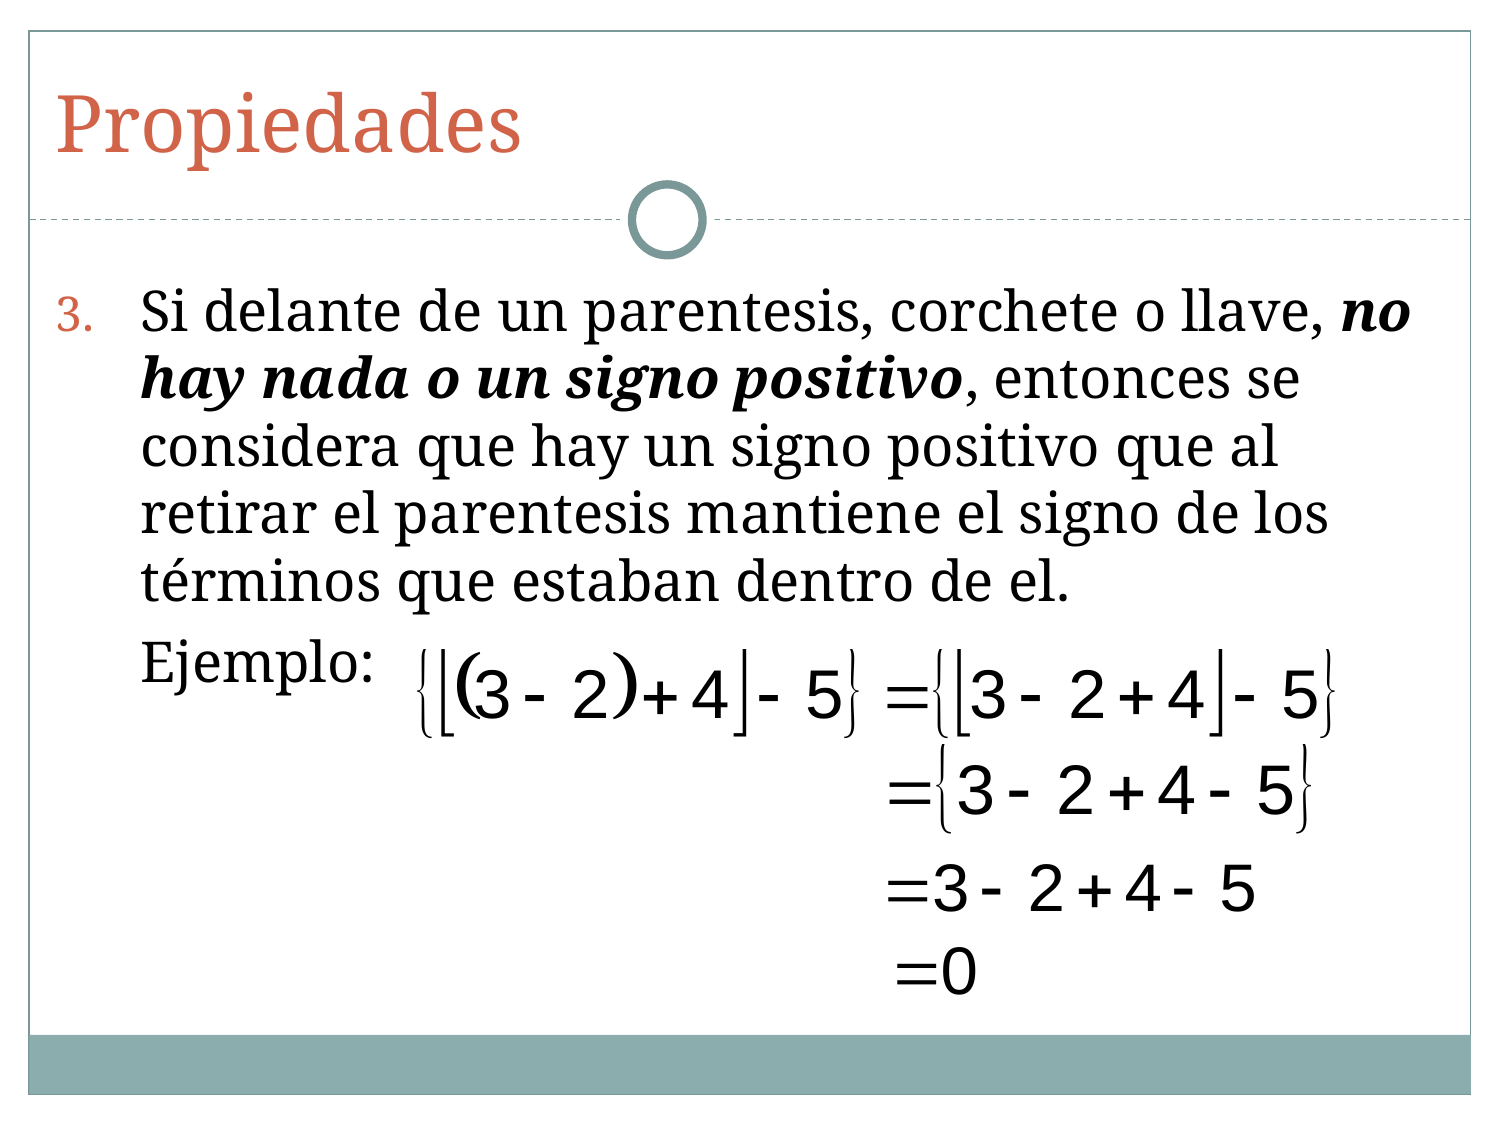

# Si delante de un parentesis, corchete o llave, no hay nada o un signo positivo, entonces se considera que hay un signo positivo que al retirar el parentesis mantiene el signo de los términos que estaban dentro de el.
	Ejemplo: